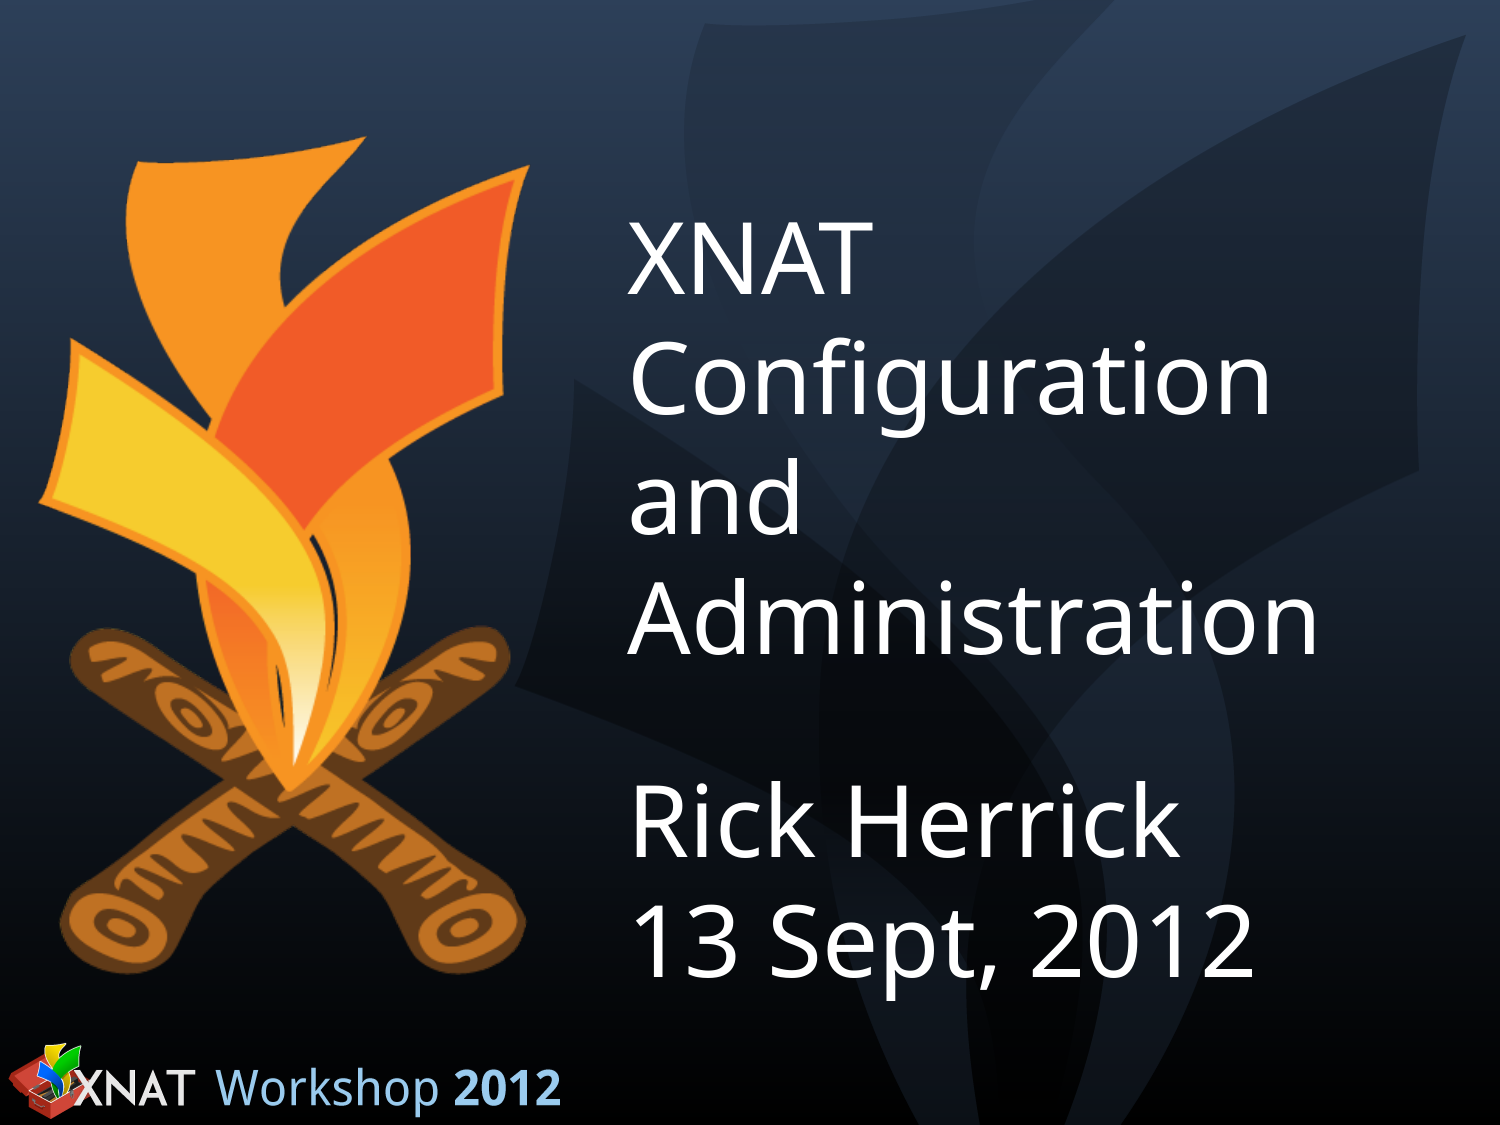

# XNAT Configuration and Administration
Rick Herrick
13 Sept, 2012